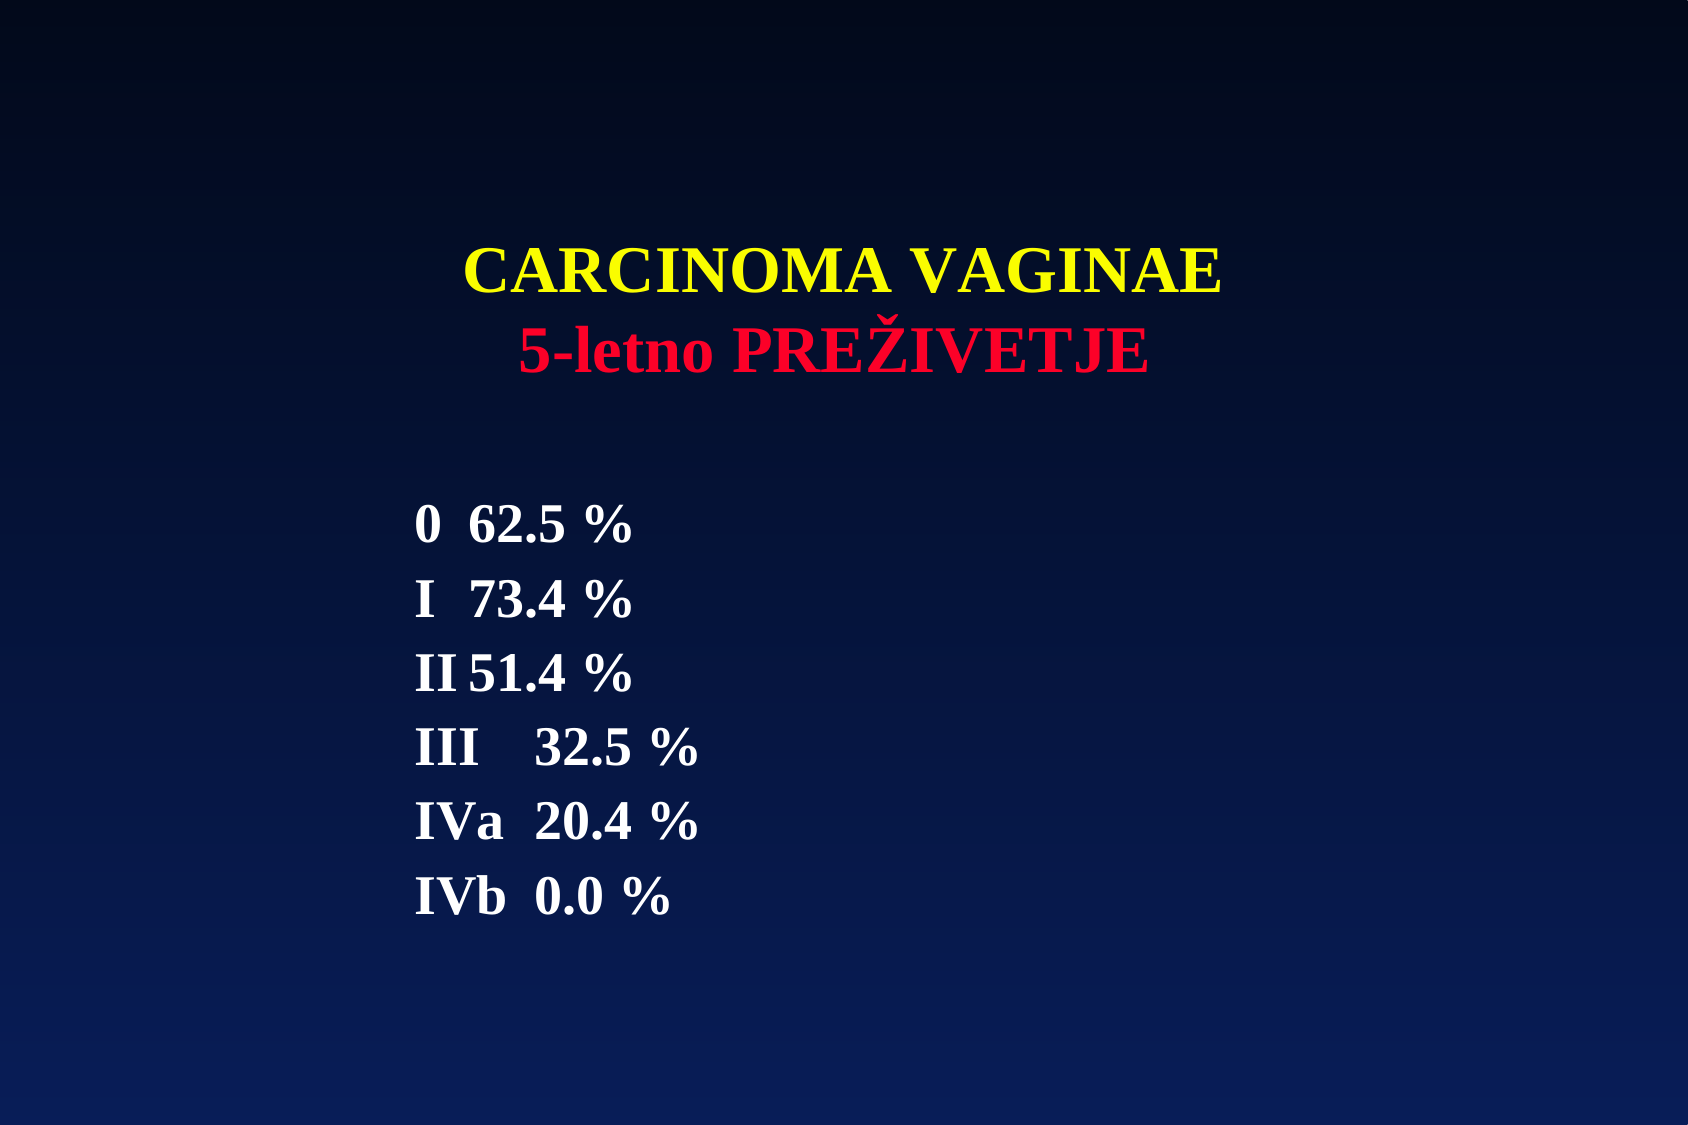

# CARCINOMA VAGINAE 5-letno PREŽIVETJE
0						62.5 %
I						73.4 %
II						51.4 %
III					32.5 %
IVa					20.4 %
IVb					0.0 %